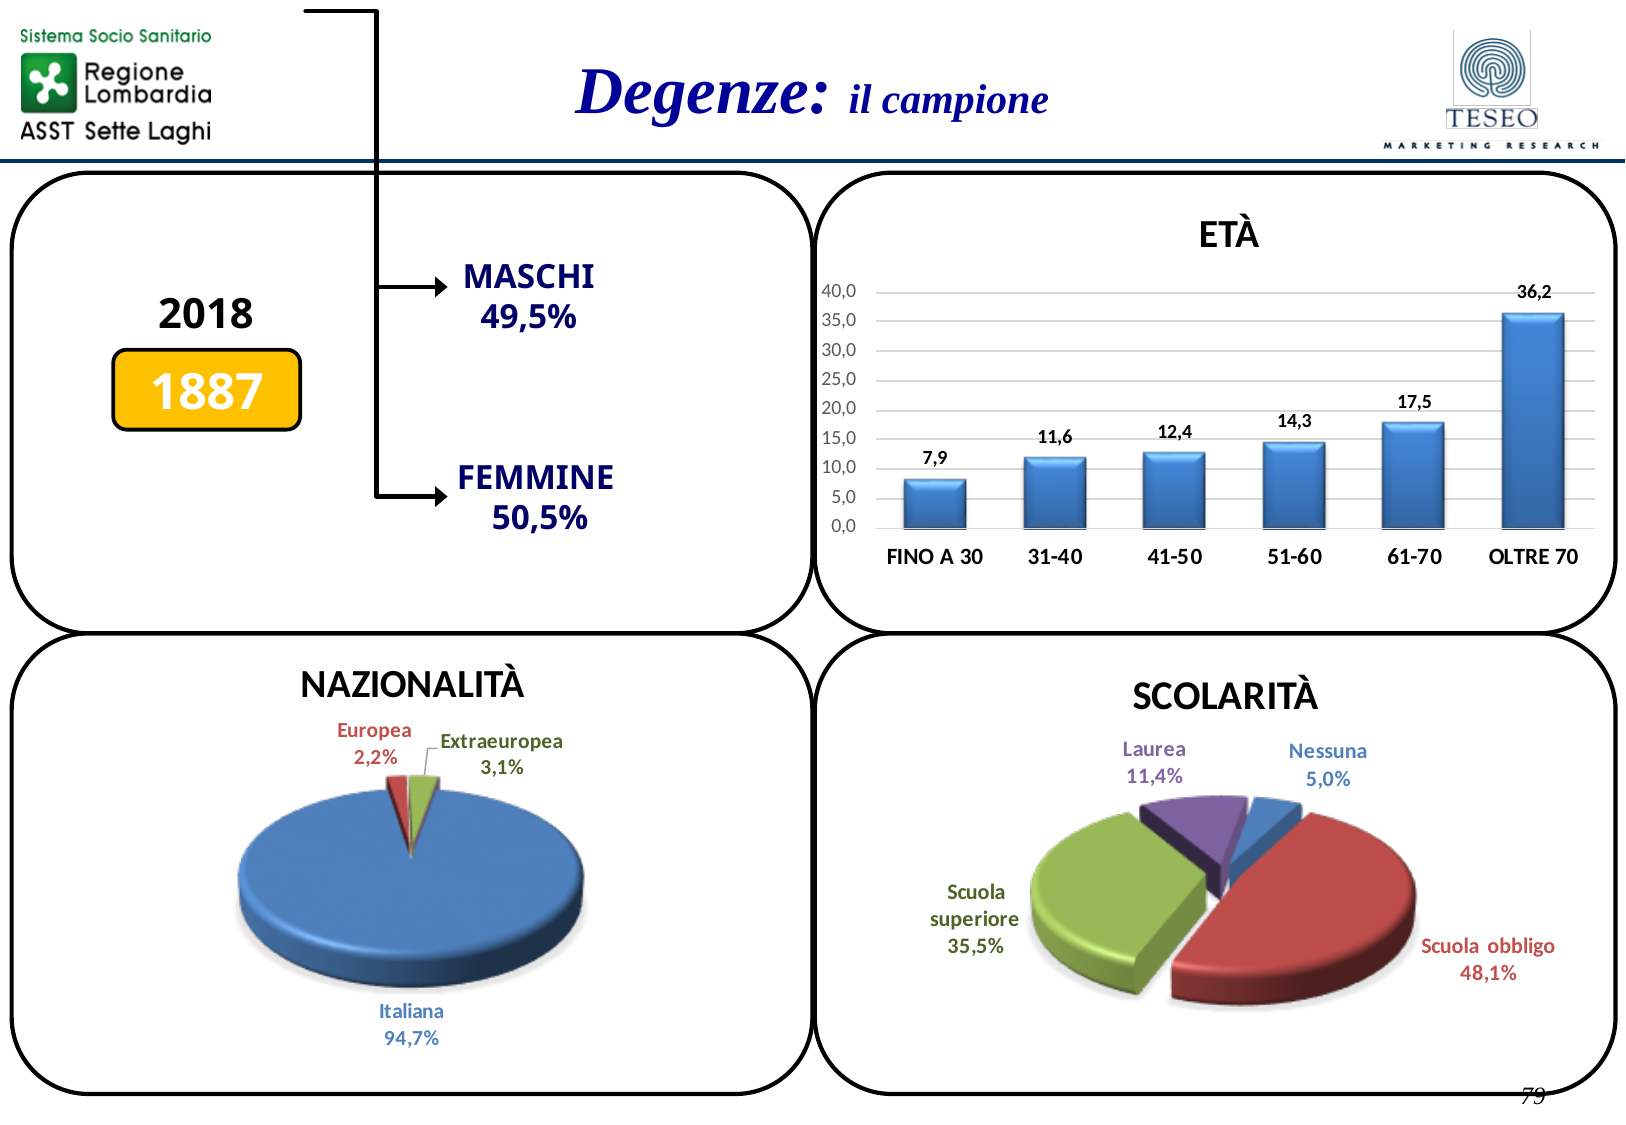

Degenze: il campione
MASCHI
49,5%
2018
1887
FEMMINE
50,5%